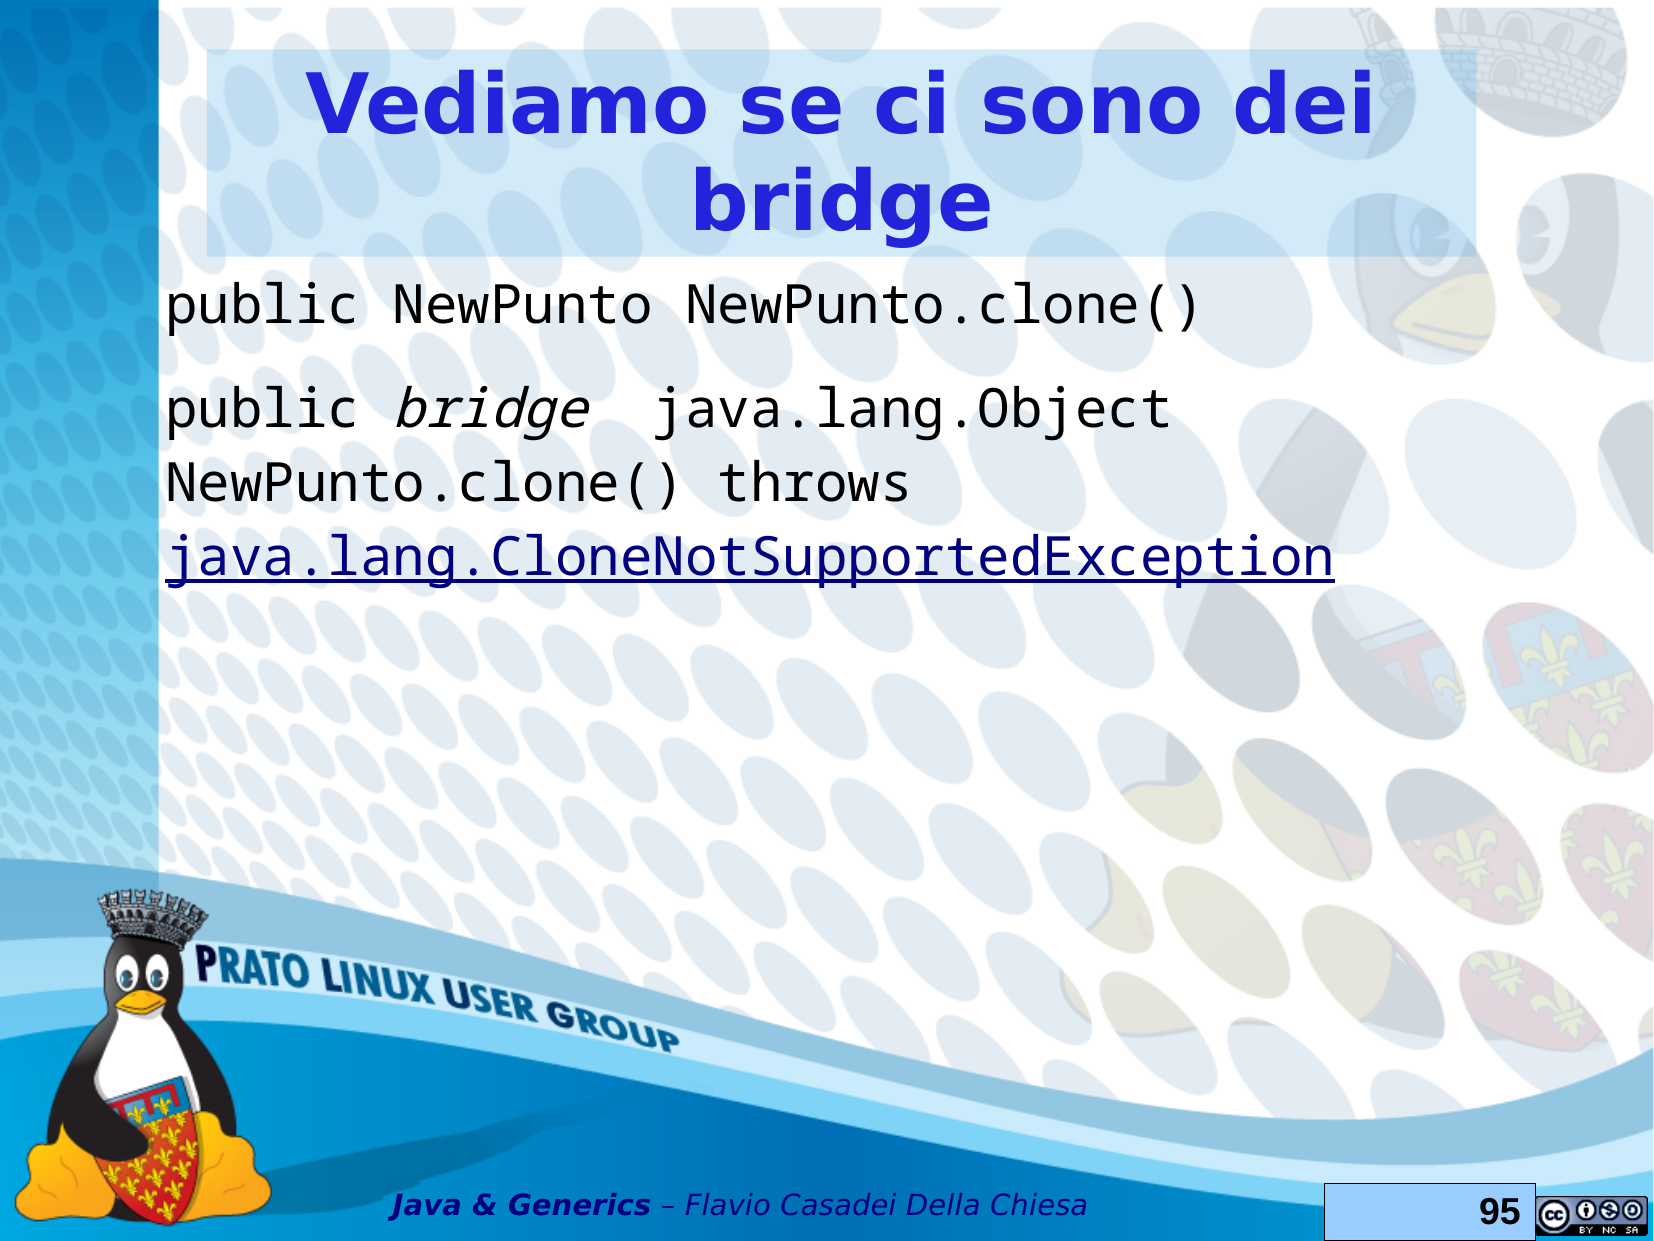

# Vediamo se ci sono dei bridge
public NewPunto NewPunto.clone()
public bridge java.lang.Object NewPunto.clone() throws java.lang.CloneNotSupportedException